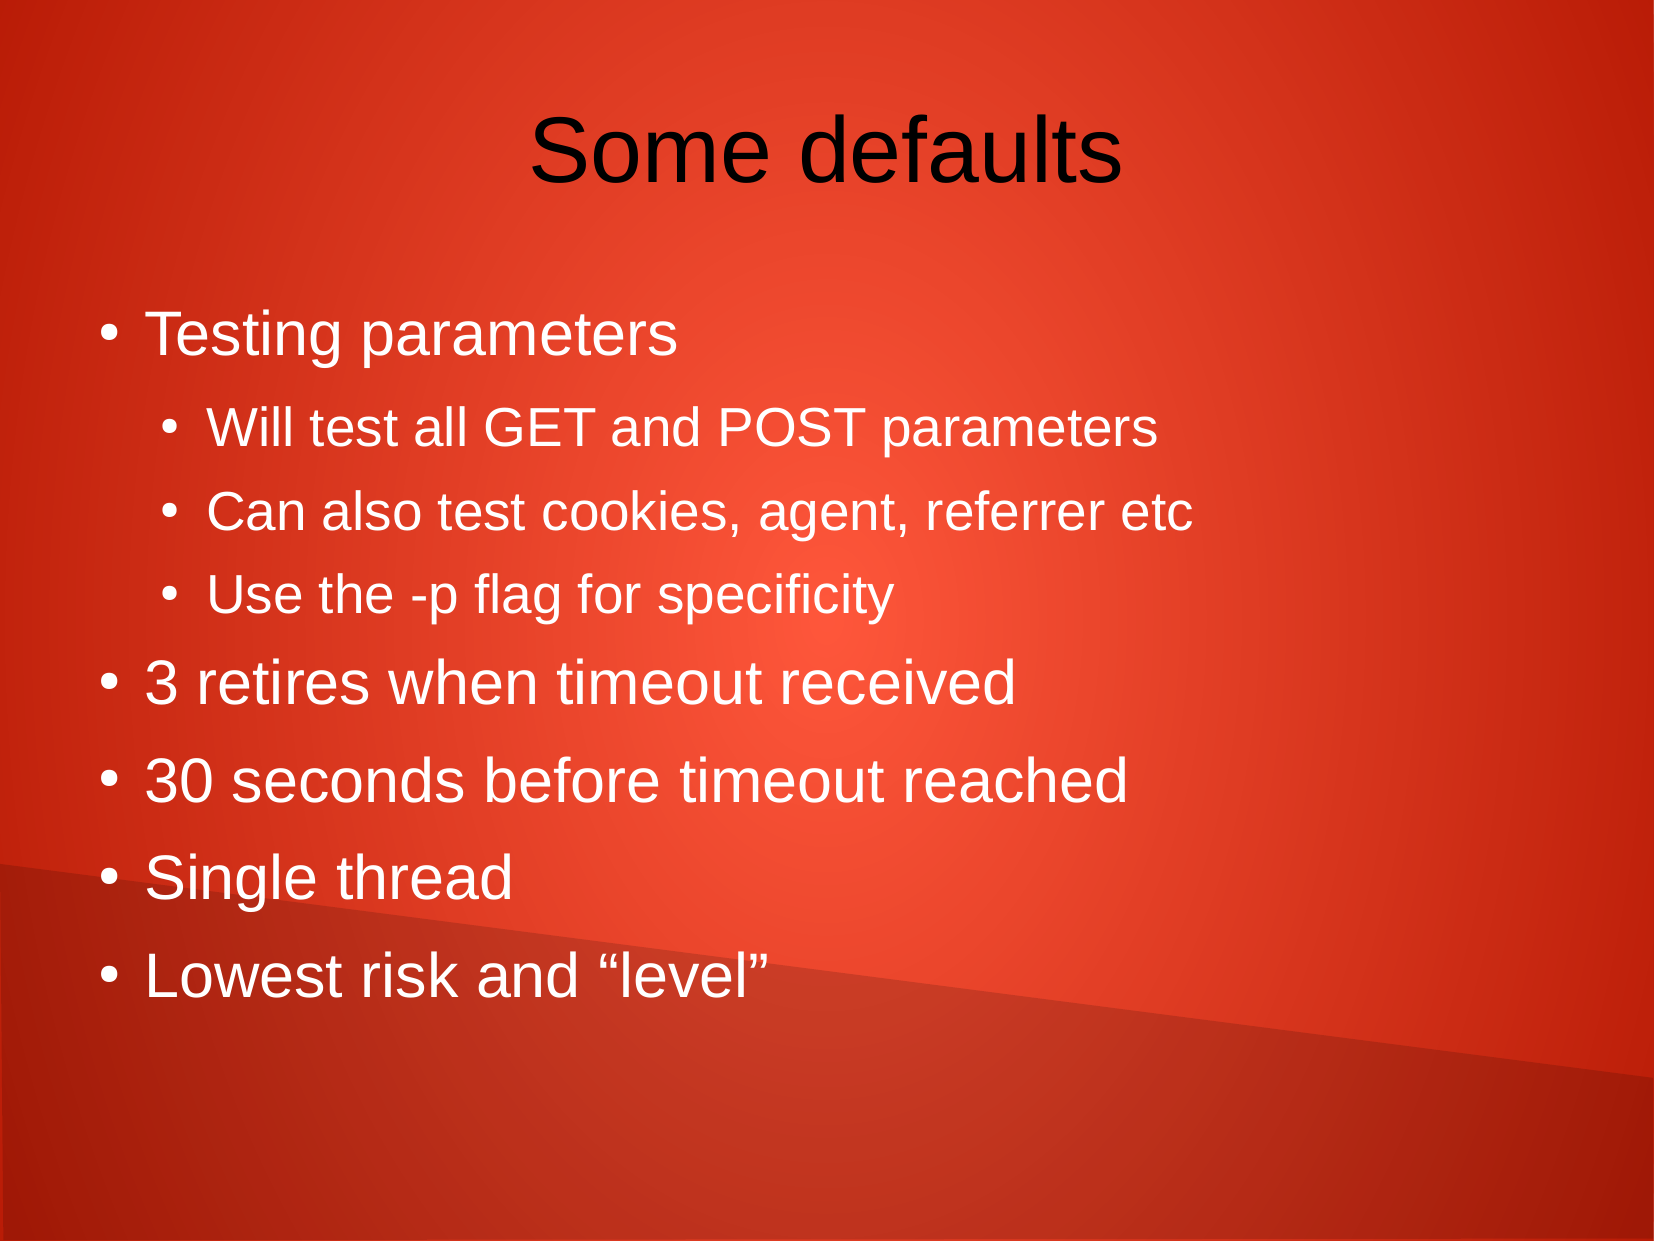

# Some defaults
Testing parameters
Will test all GET and POST parameters
Can also test cookies, agent, referrer etc
Use the -p flag for specificity
3 retires when timeout received
30 seconds before timeout reached
Single thread
Lowest risk and “level”